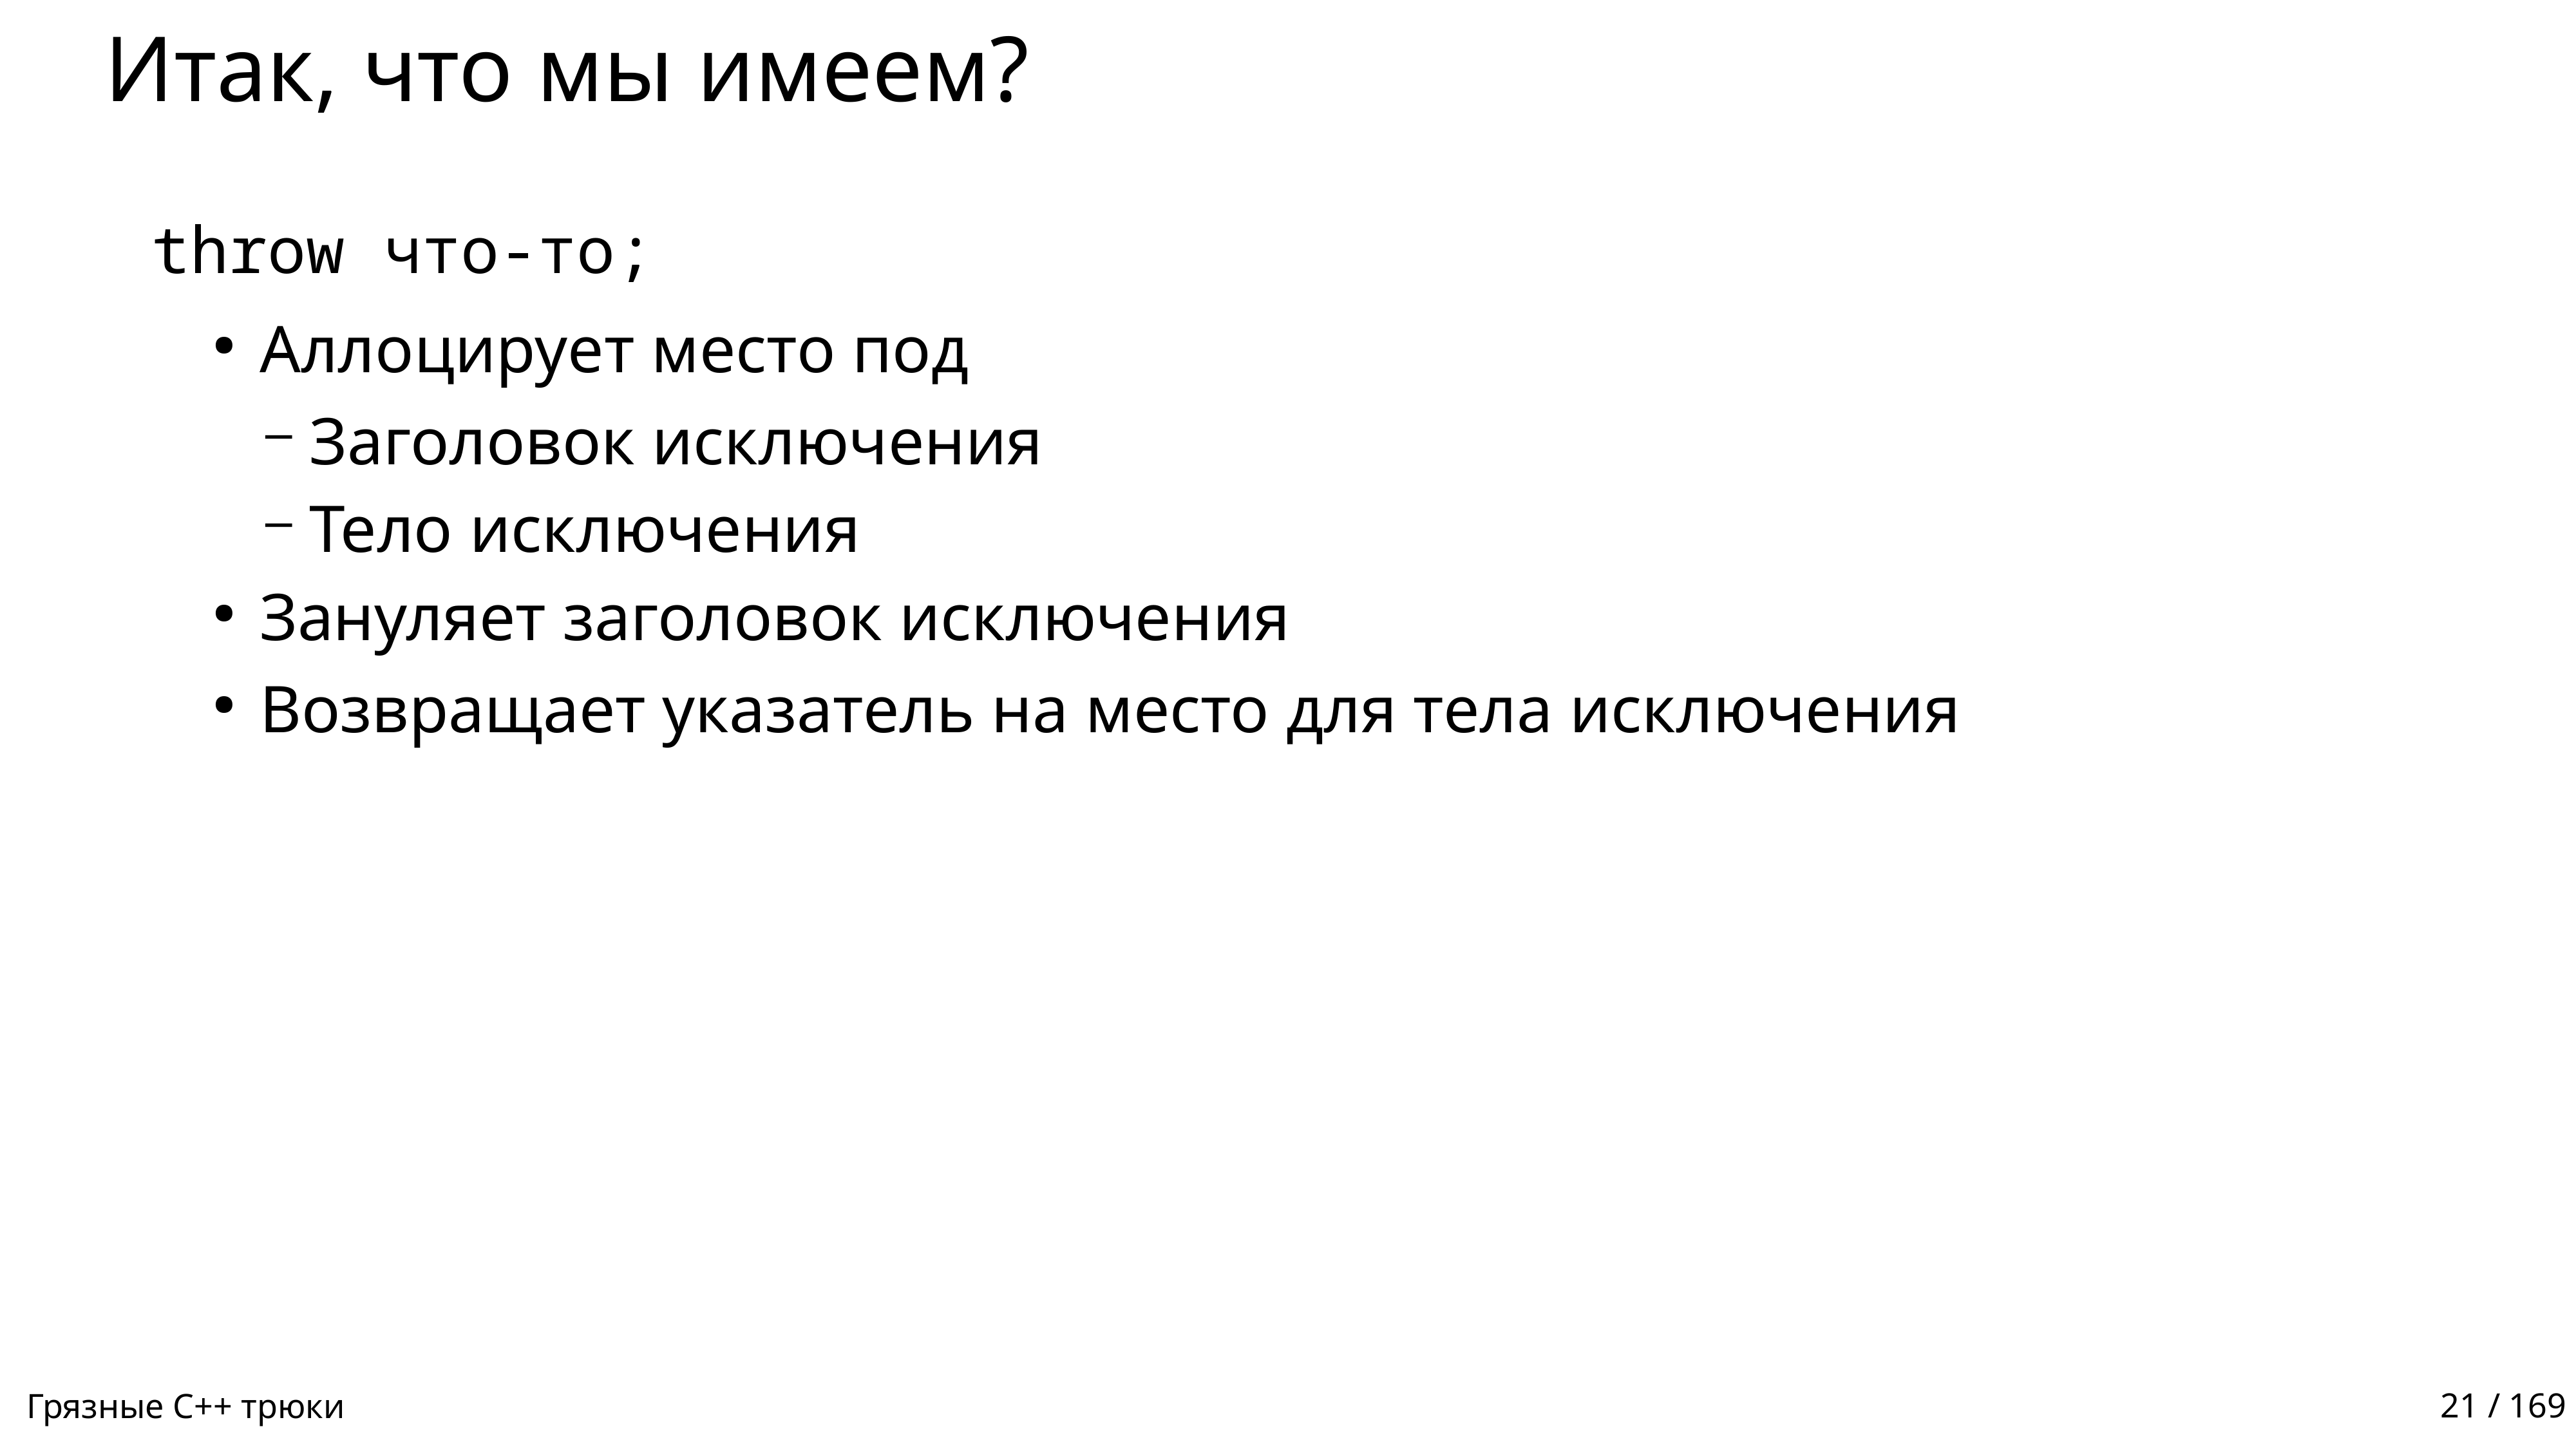

Итак, что мы имеем?
# throw что-то;
 Аллоцирует место под
 Заголовок исключения
 Тело исключения
 Зануляет заголовок исключения
 Возвращает указатель на место для тела исключения
Грязные C++ трюки